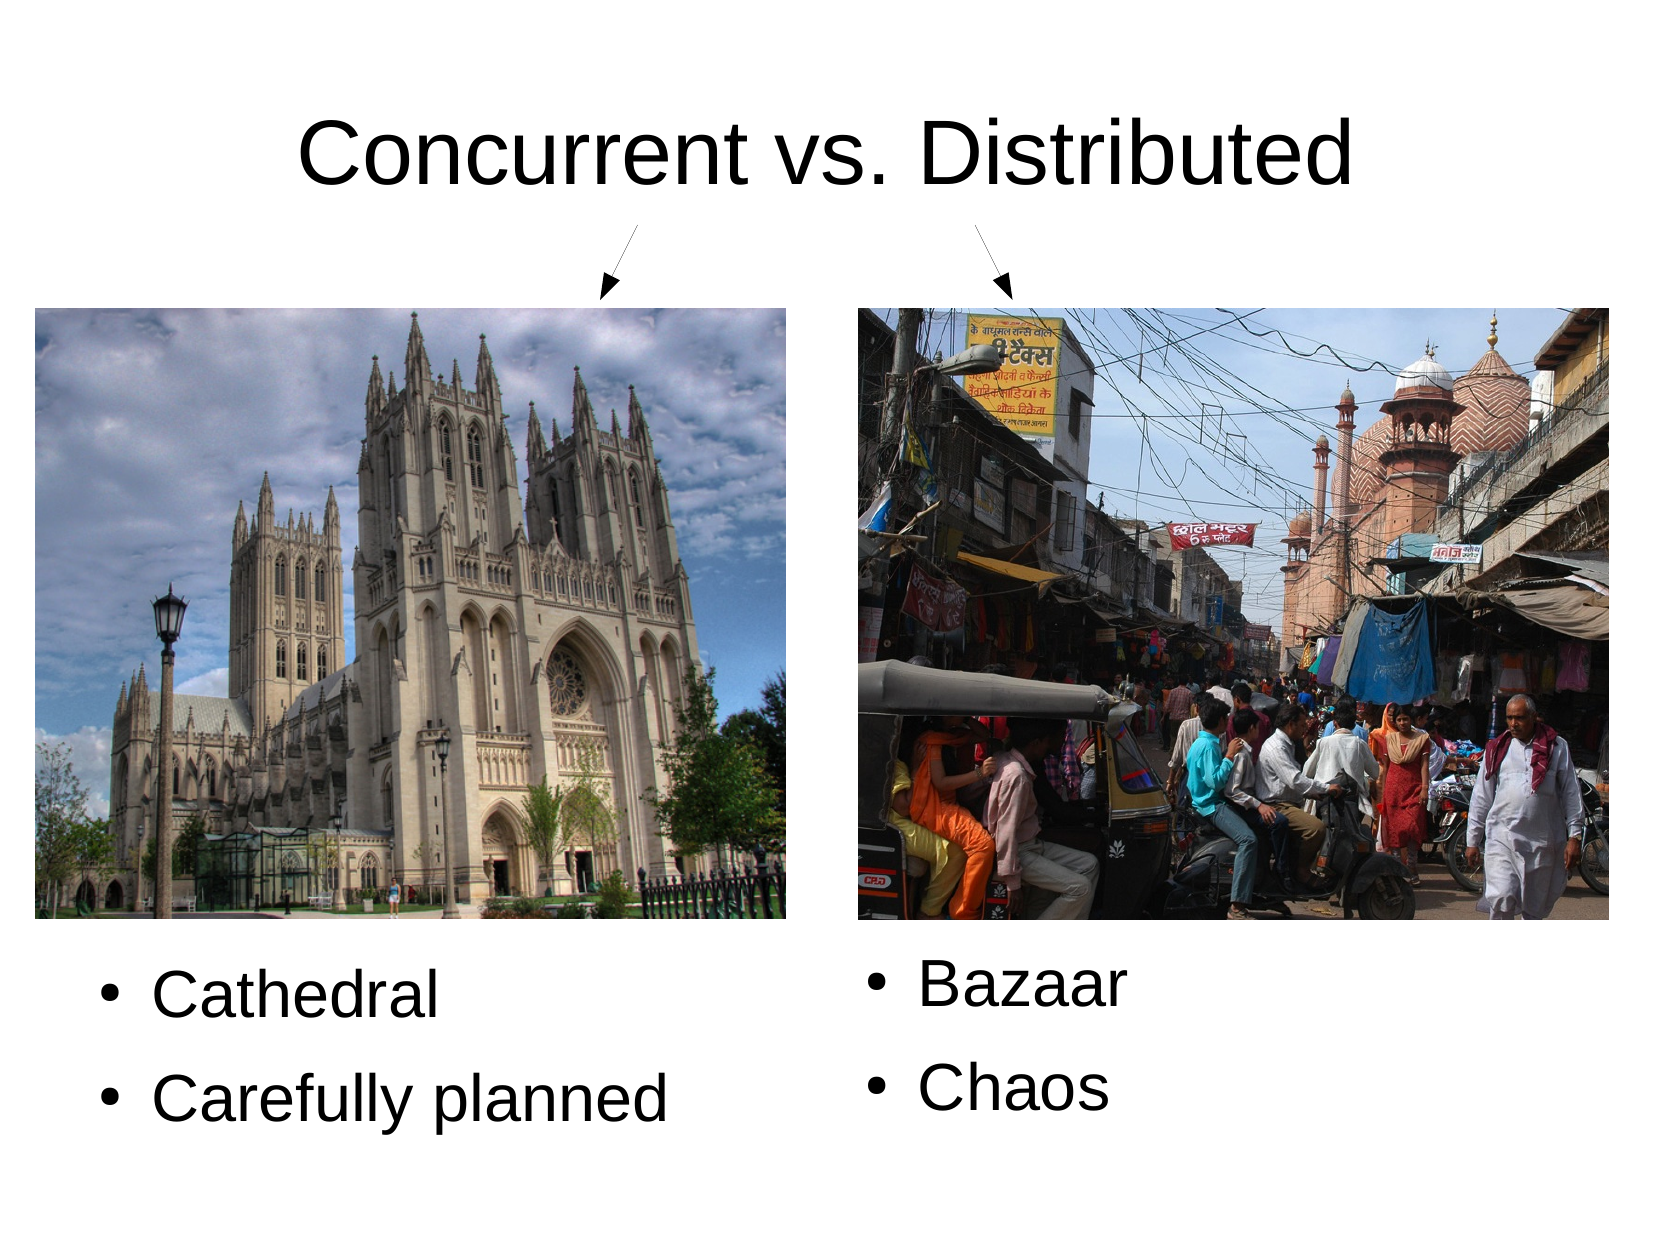

# Concurrent vs. Distributed
Bazaar
Chaos
Cathedral
Carefully planned